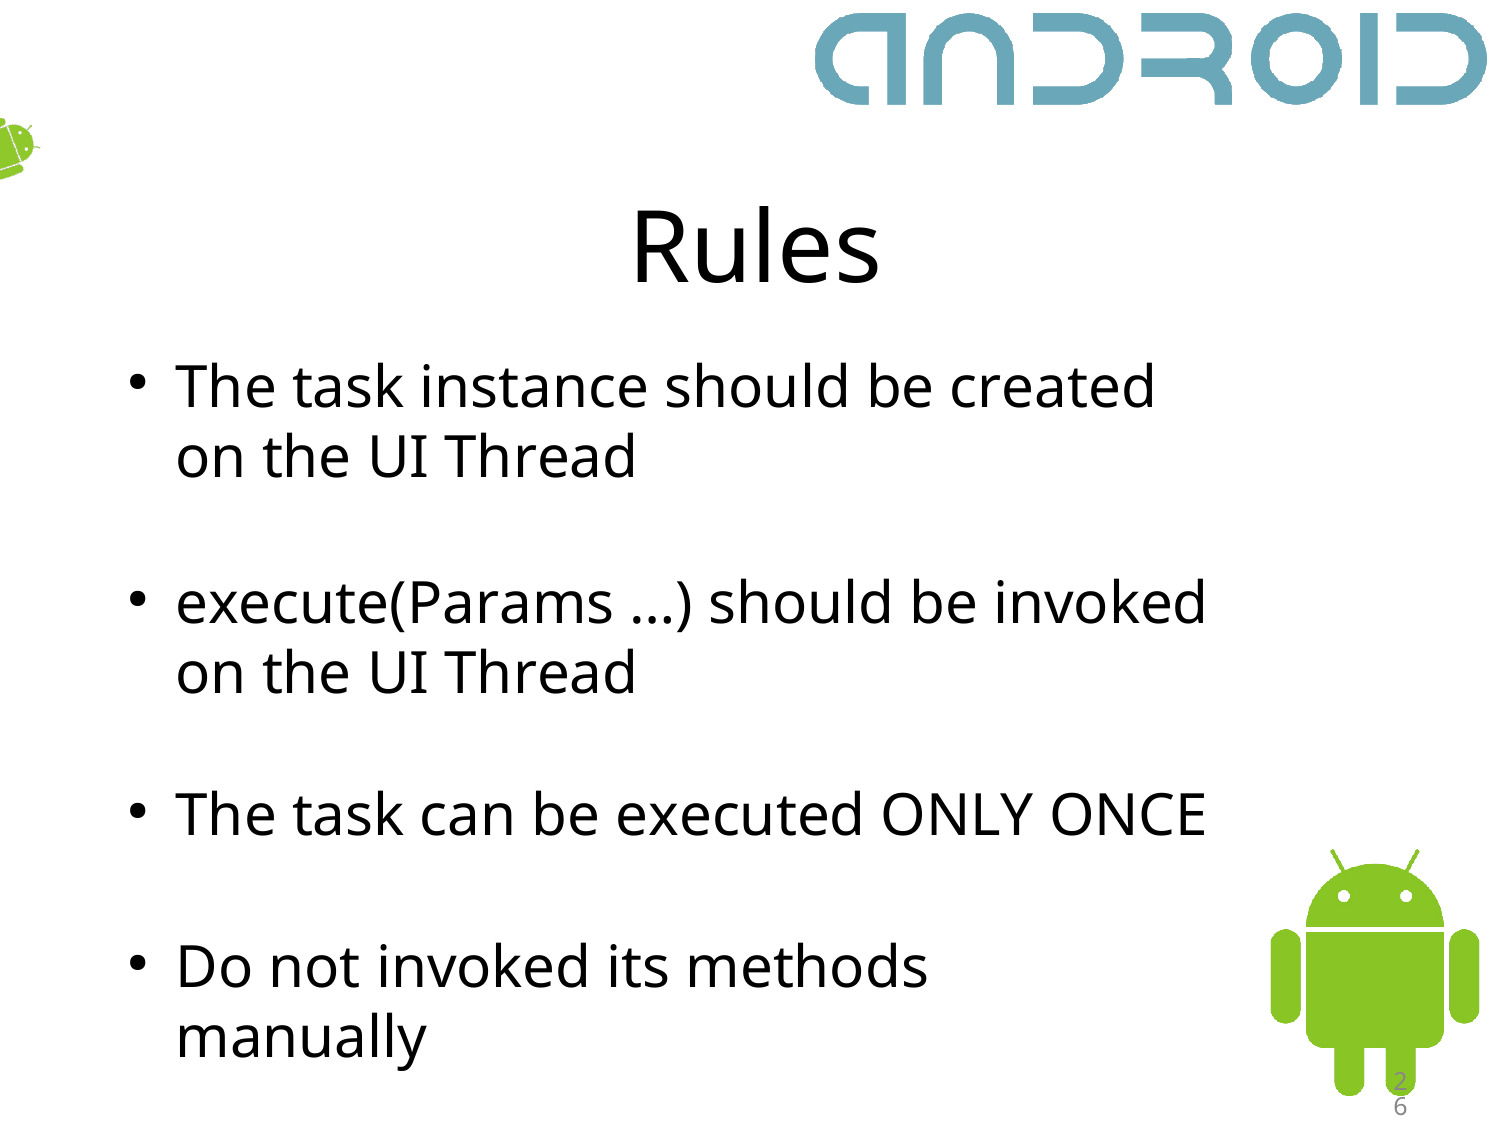

# Rules
The task instance should be created
on the UI Thread
execute(Params …) should be invoked
on the UI Thread
The task can be executed ONLY ONCE
Do not invoked its methods
manually